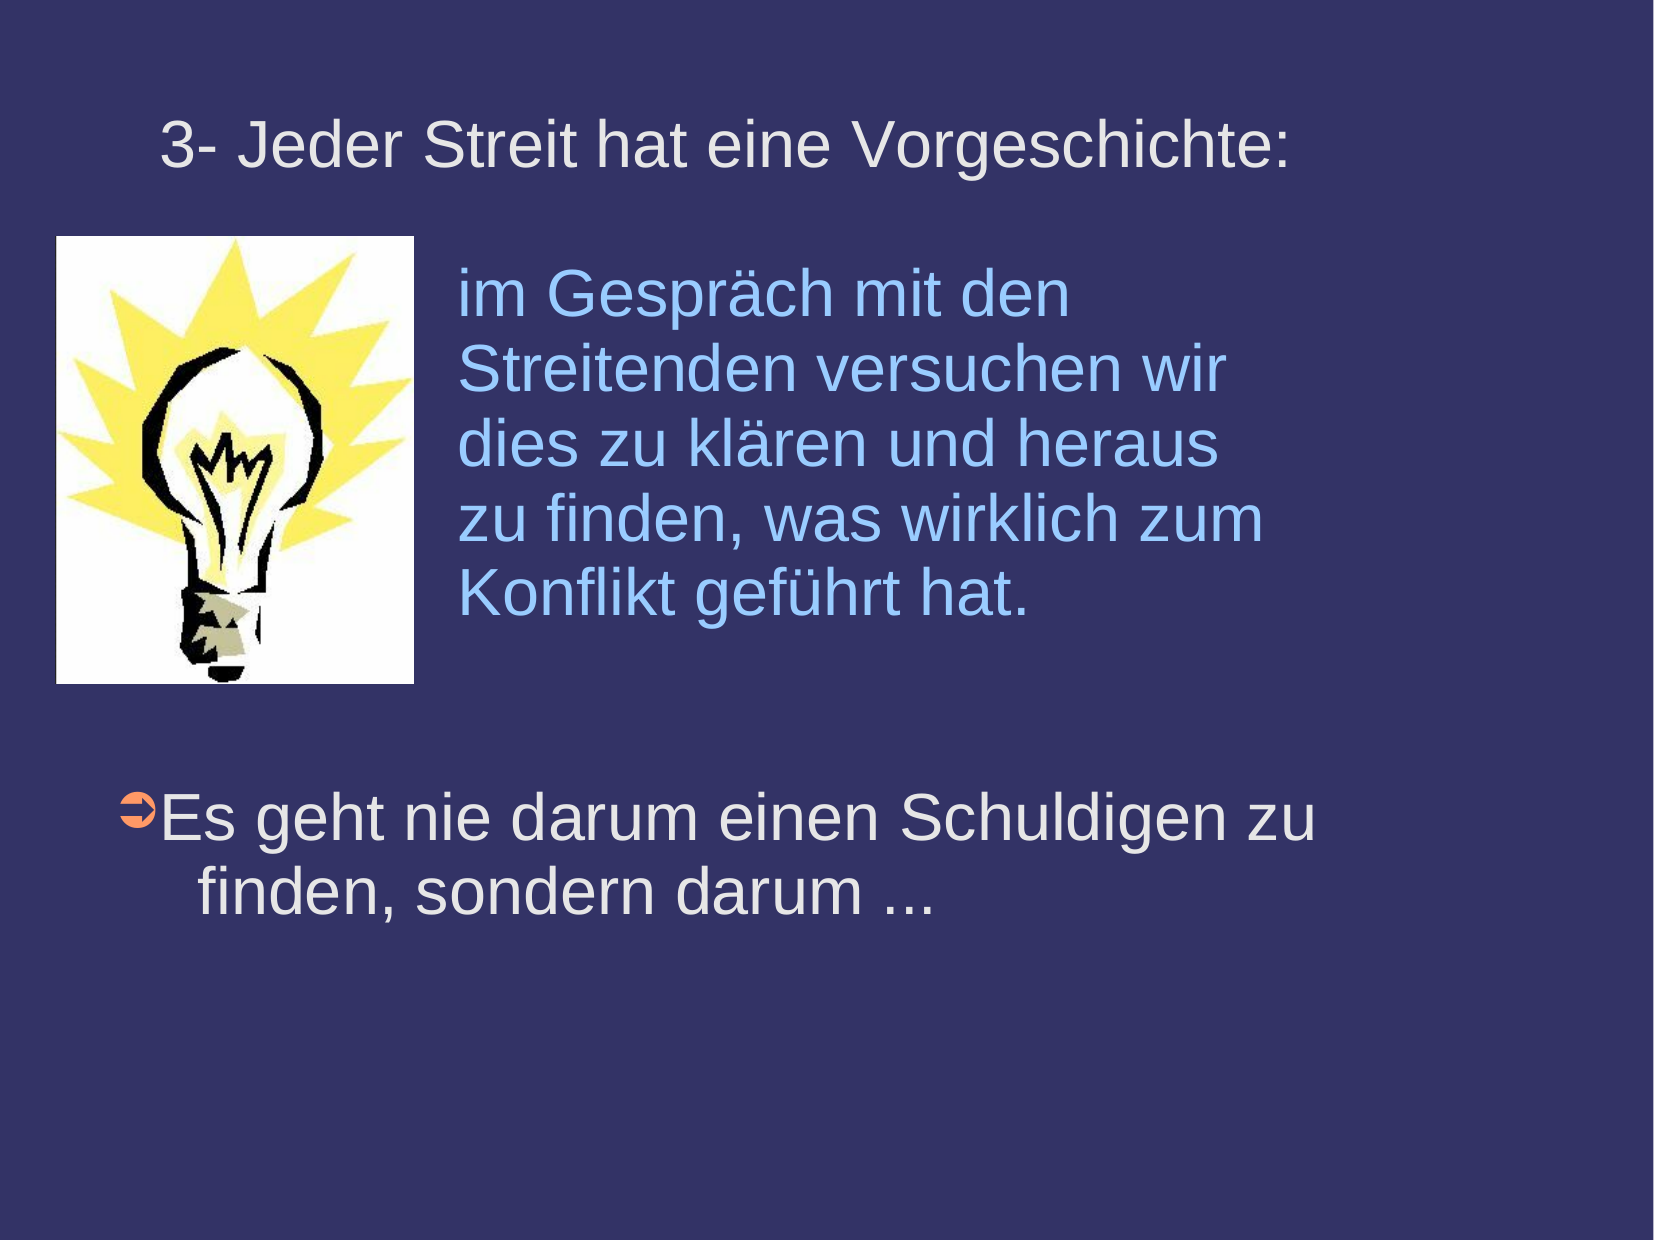

# 3- Jeder Streit hat eine Vorgeschichte:
im Gespräch mit den
Streitenden versuchen wir
dies zu klären und heraus
zu finden, was wirklich zum
Konflikt geführt hat.
Es geht nie darum einen Schuldigen zu finden, sondern darum ...